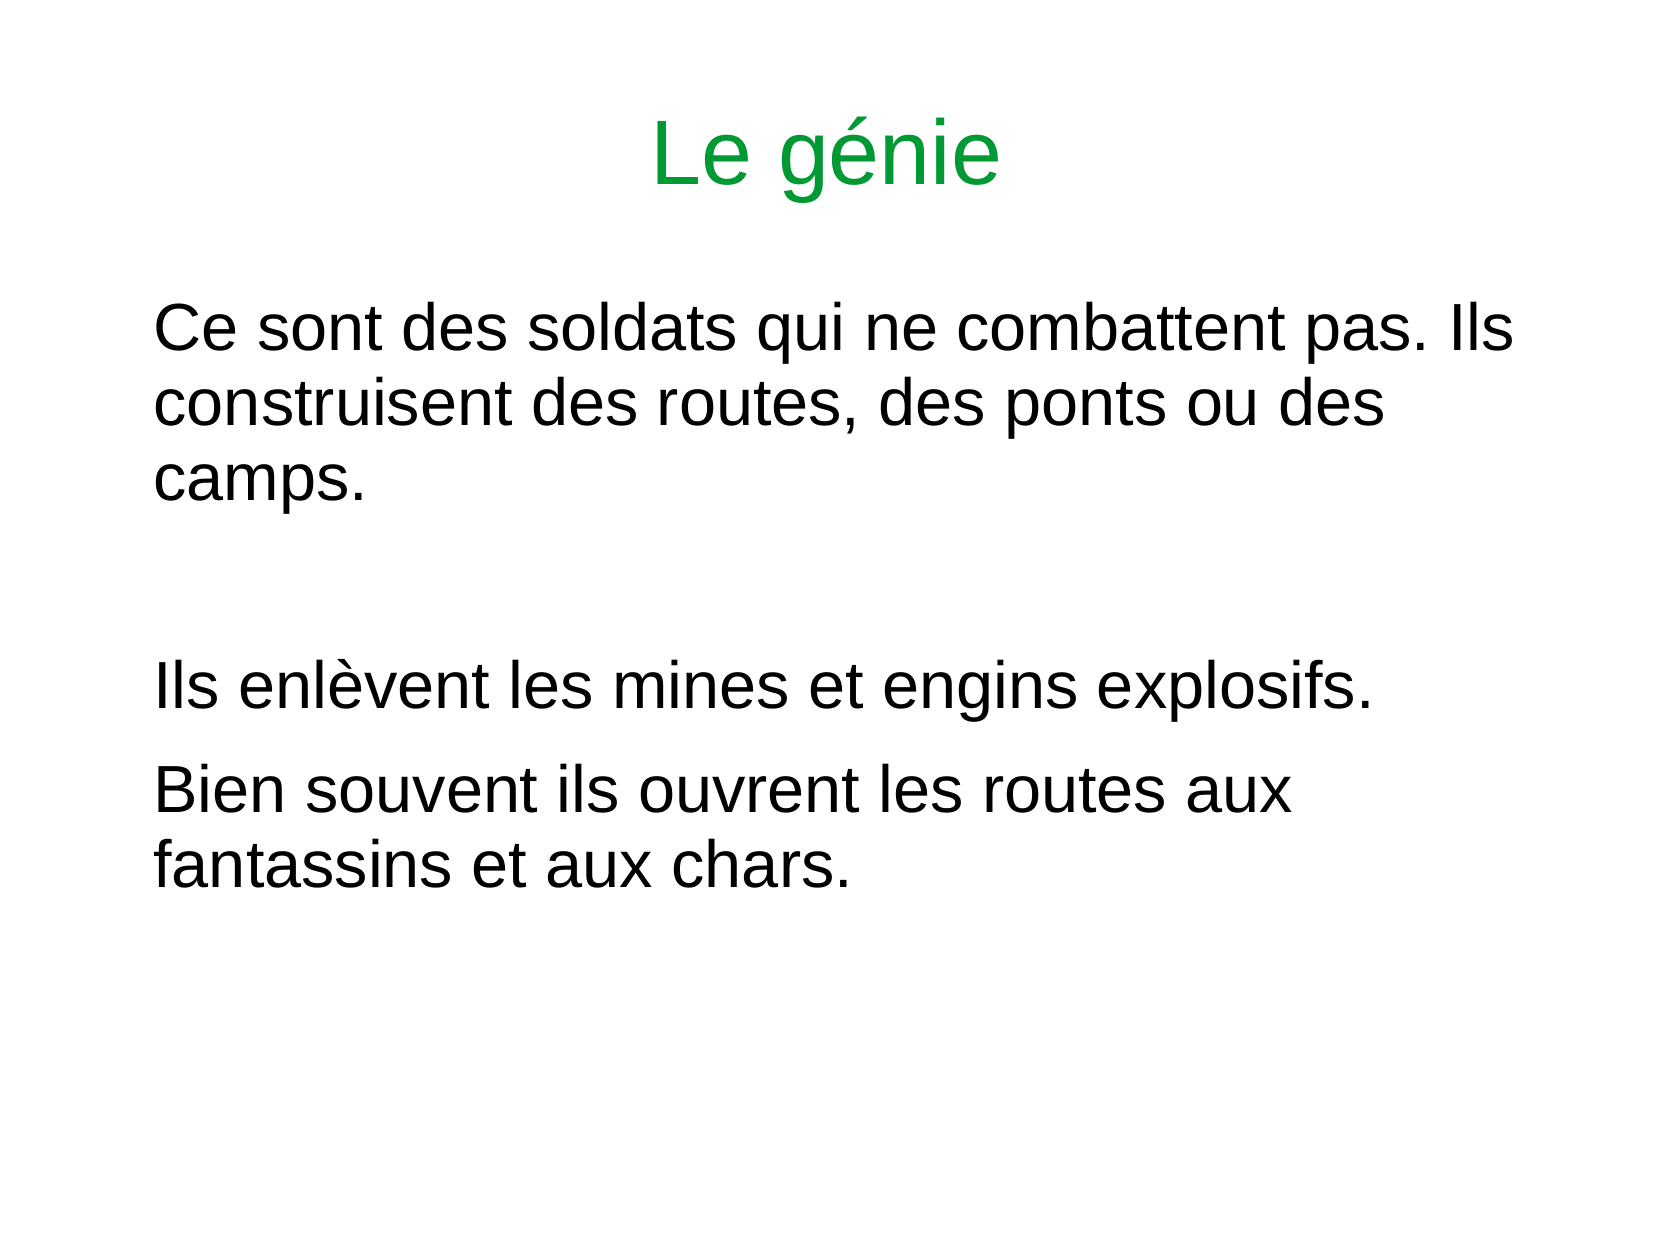

# Le génie
Ce sont des soldats qui ne combattent pas. Ils construisent des routes, des ponts ou des camps.
Ils enlèvent les mines et engins explosifs.
Bien souvent ils ouvrent les routes aux fantassins et aux chars.